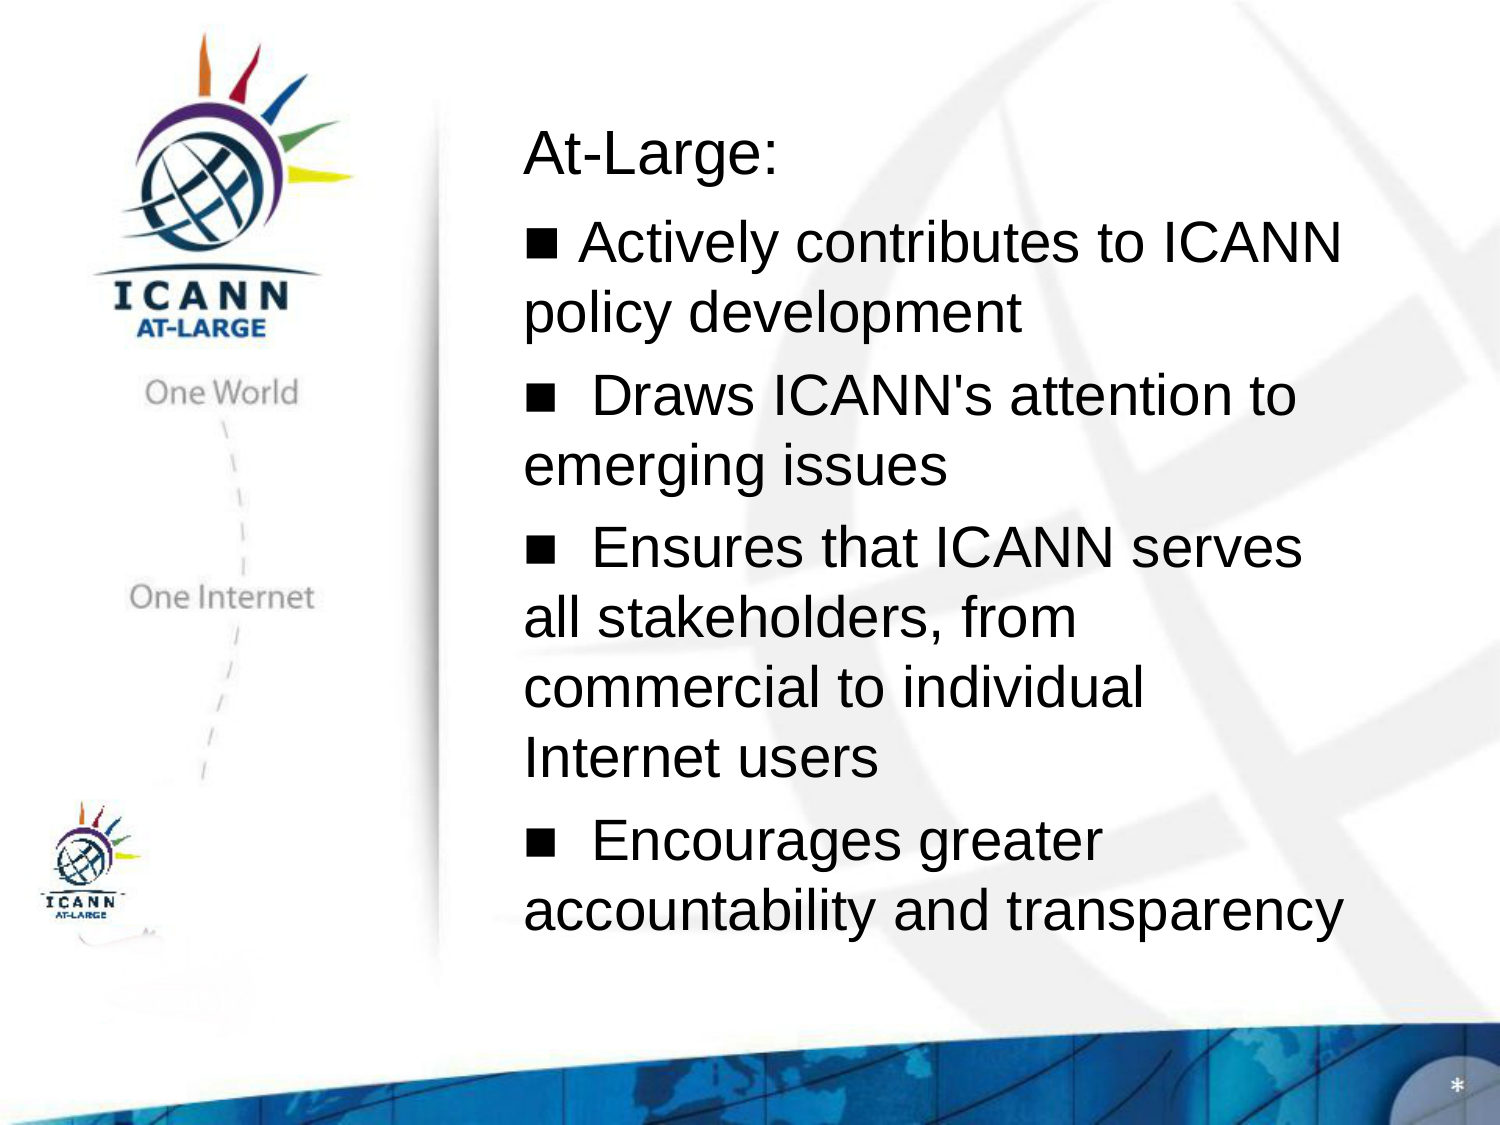

At-Large:
■ Actively contributes to ICANN policy development
■ Draws ICANN's attention to emerging issues
■ Ensures that ICANN serves all stakeholders, from commercial to individual Internet users
■ Encourages greater accountability and transparency
#